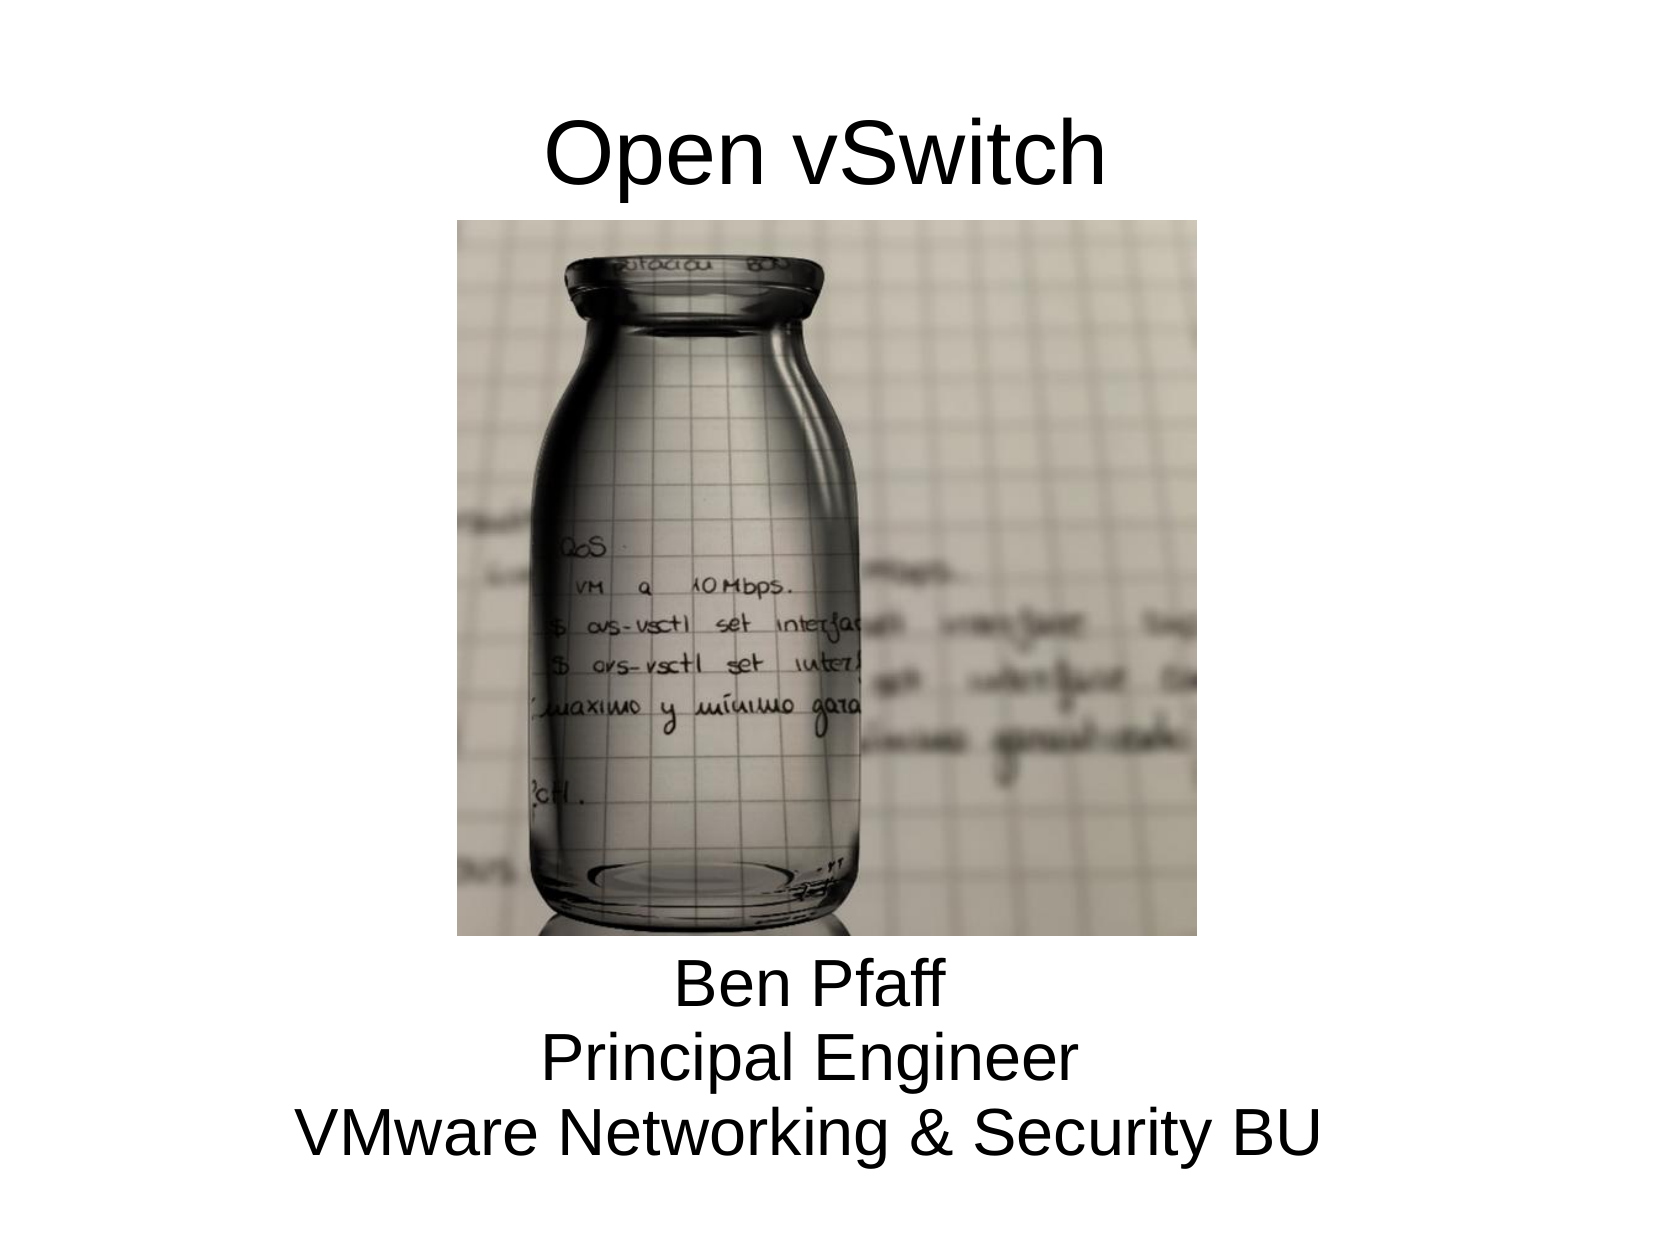

# Open vSwitch
Ben Pfaff
Principal Engineer
VMware Networking & Security BU